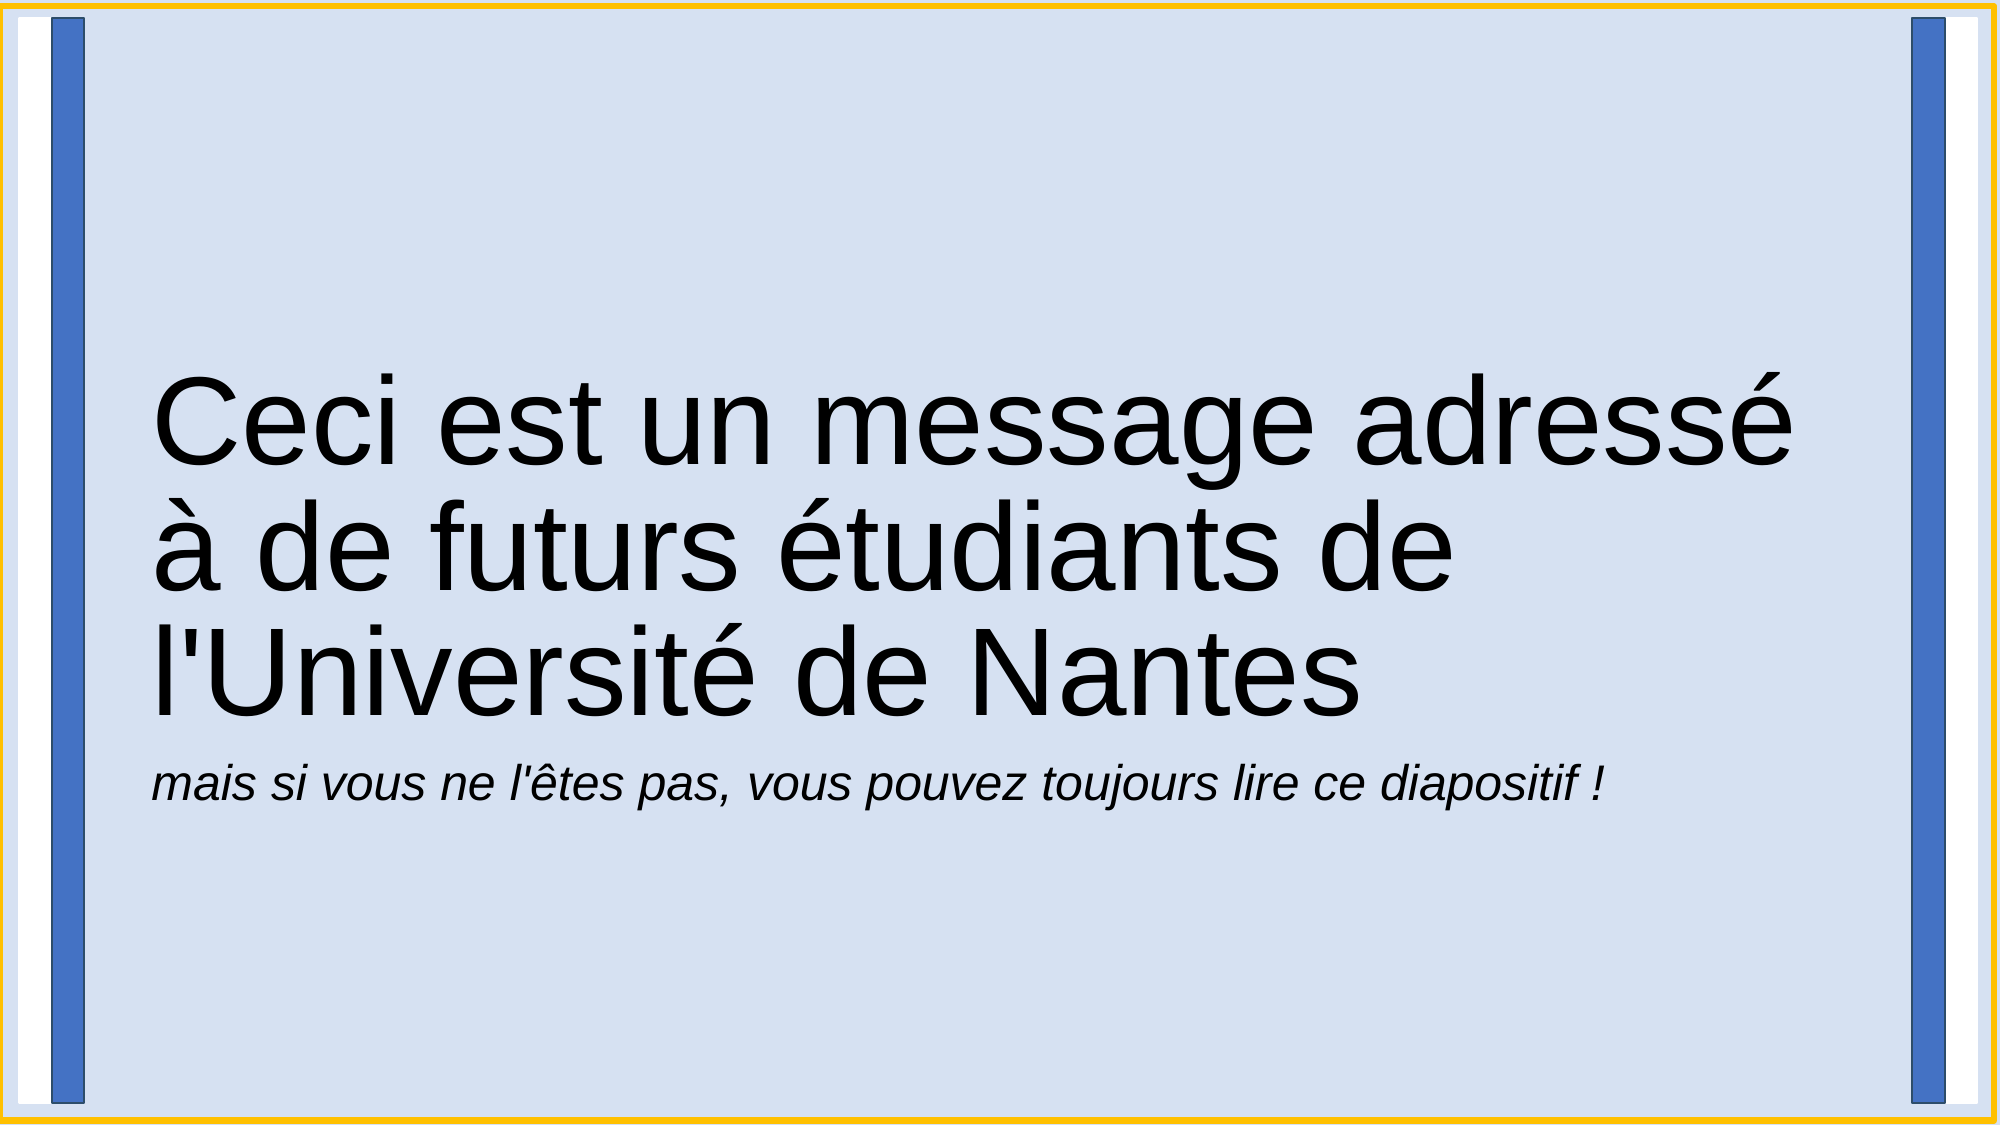

# Ceci est un message adressé à de futurs étudiants de l'Université de Nantes
mais si vous ne l'êtes pas, vous pouvez toujours lire ce diapositif !